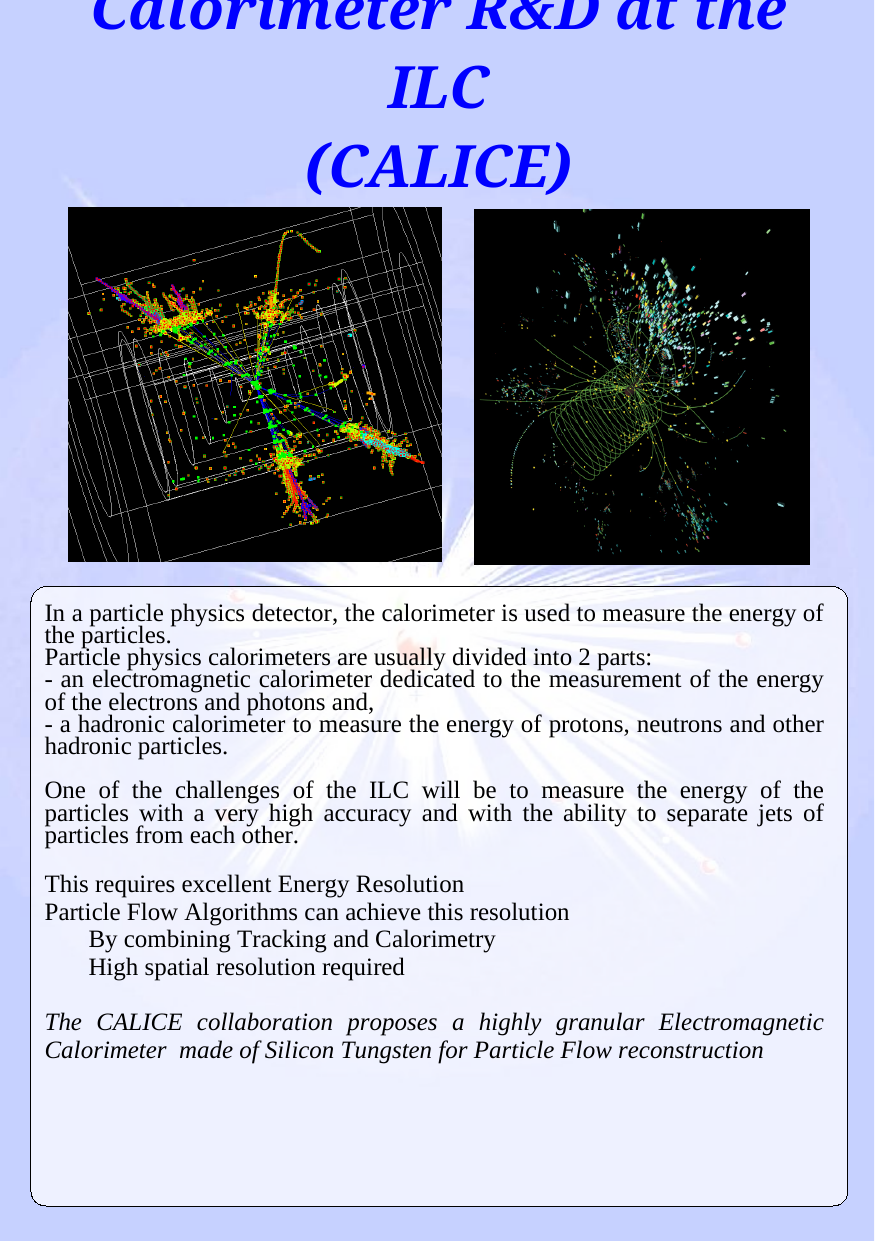

# Calorimeter R&D at the ILC (CALICE)
In a particle physics detector, the calorimeter is used to measure the energy of the particles.
Particle physics calorimeters are usually divided into 2 parts:
- an electromagnetic calorimeter dedicated to the measurement of the energy of the electrons and photons and,
- a hadronic calorimeter to measure the energy of protons, neutrons and other hadronic particles.
One of the challenges of the ILC will be to measure the energy of the particles with a very high accuracy and with the ability to separate jets of particles from each other.
This requires excellent Energy Resolution
Particle Flow Algorithms can achieve this resolution
By combining Tracking and Calorimetry
High spatial resolution required
The CALICE collaboration proposes a highly granular Electromagnetic Calorimeter made of Silicon Tungsten for Particle Flow reconstruction